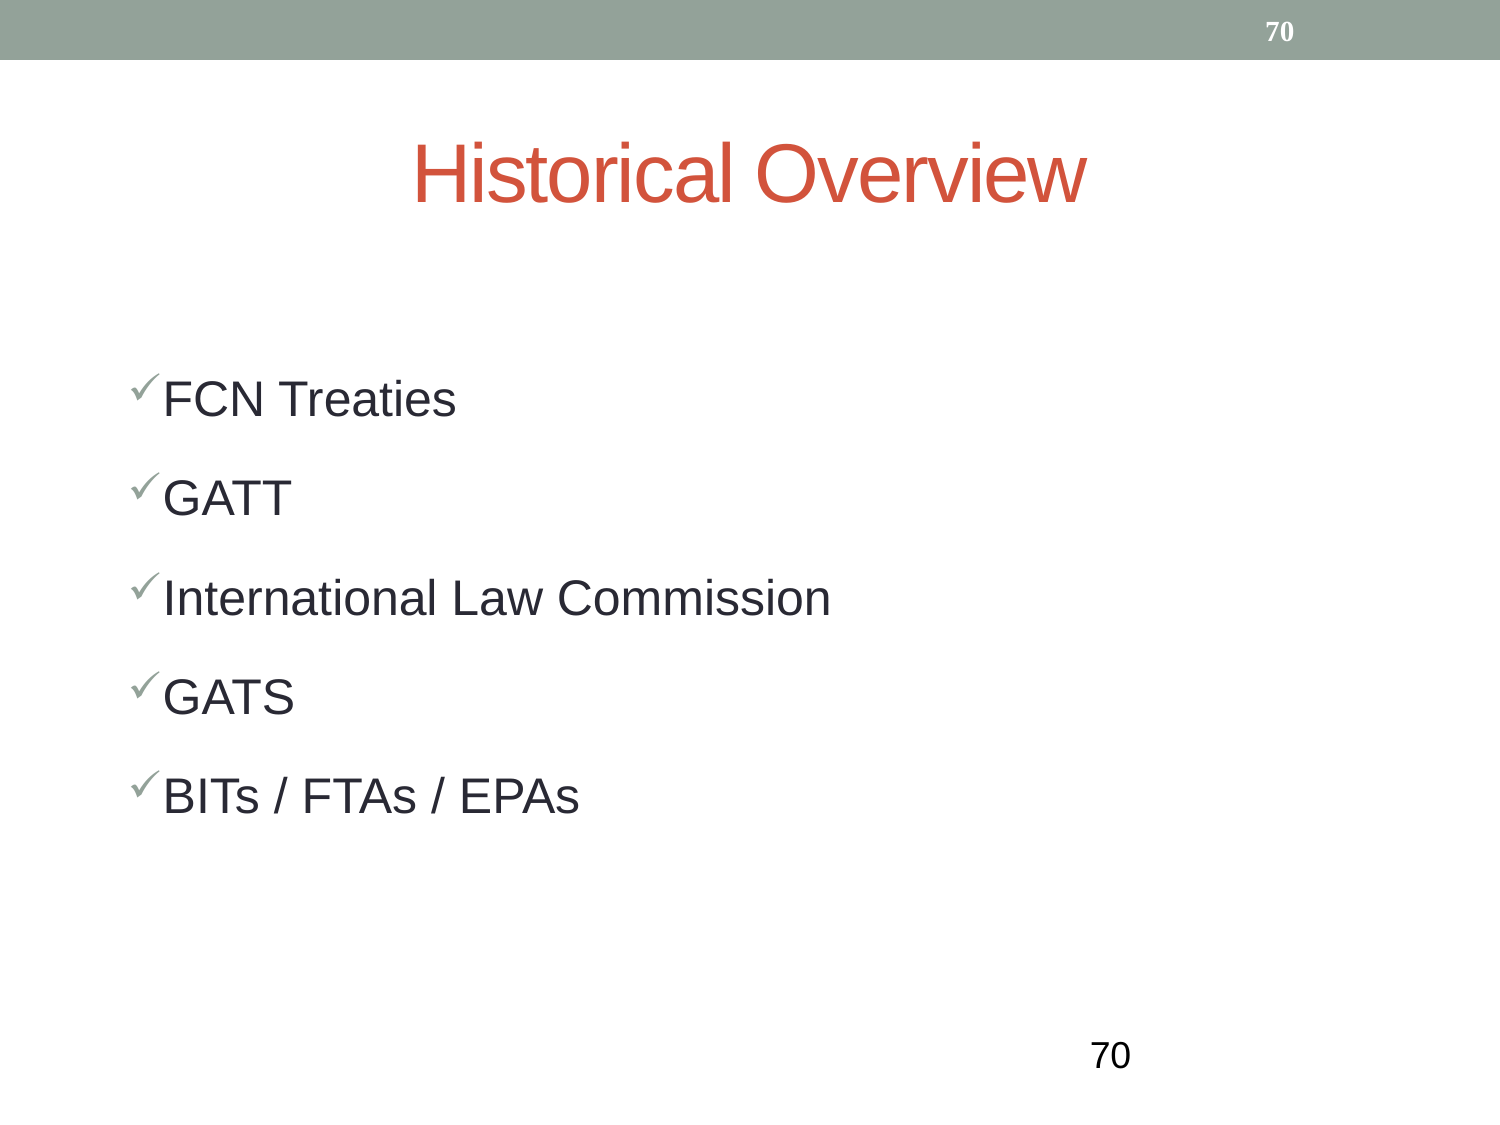

# Historical Overview
FCN Treaties
GATT
International Law Commission
GATS
BITs / FTAs / EPAs